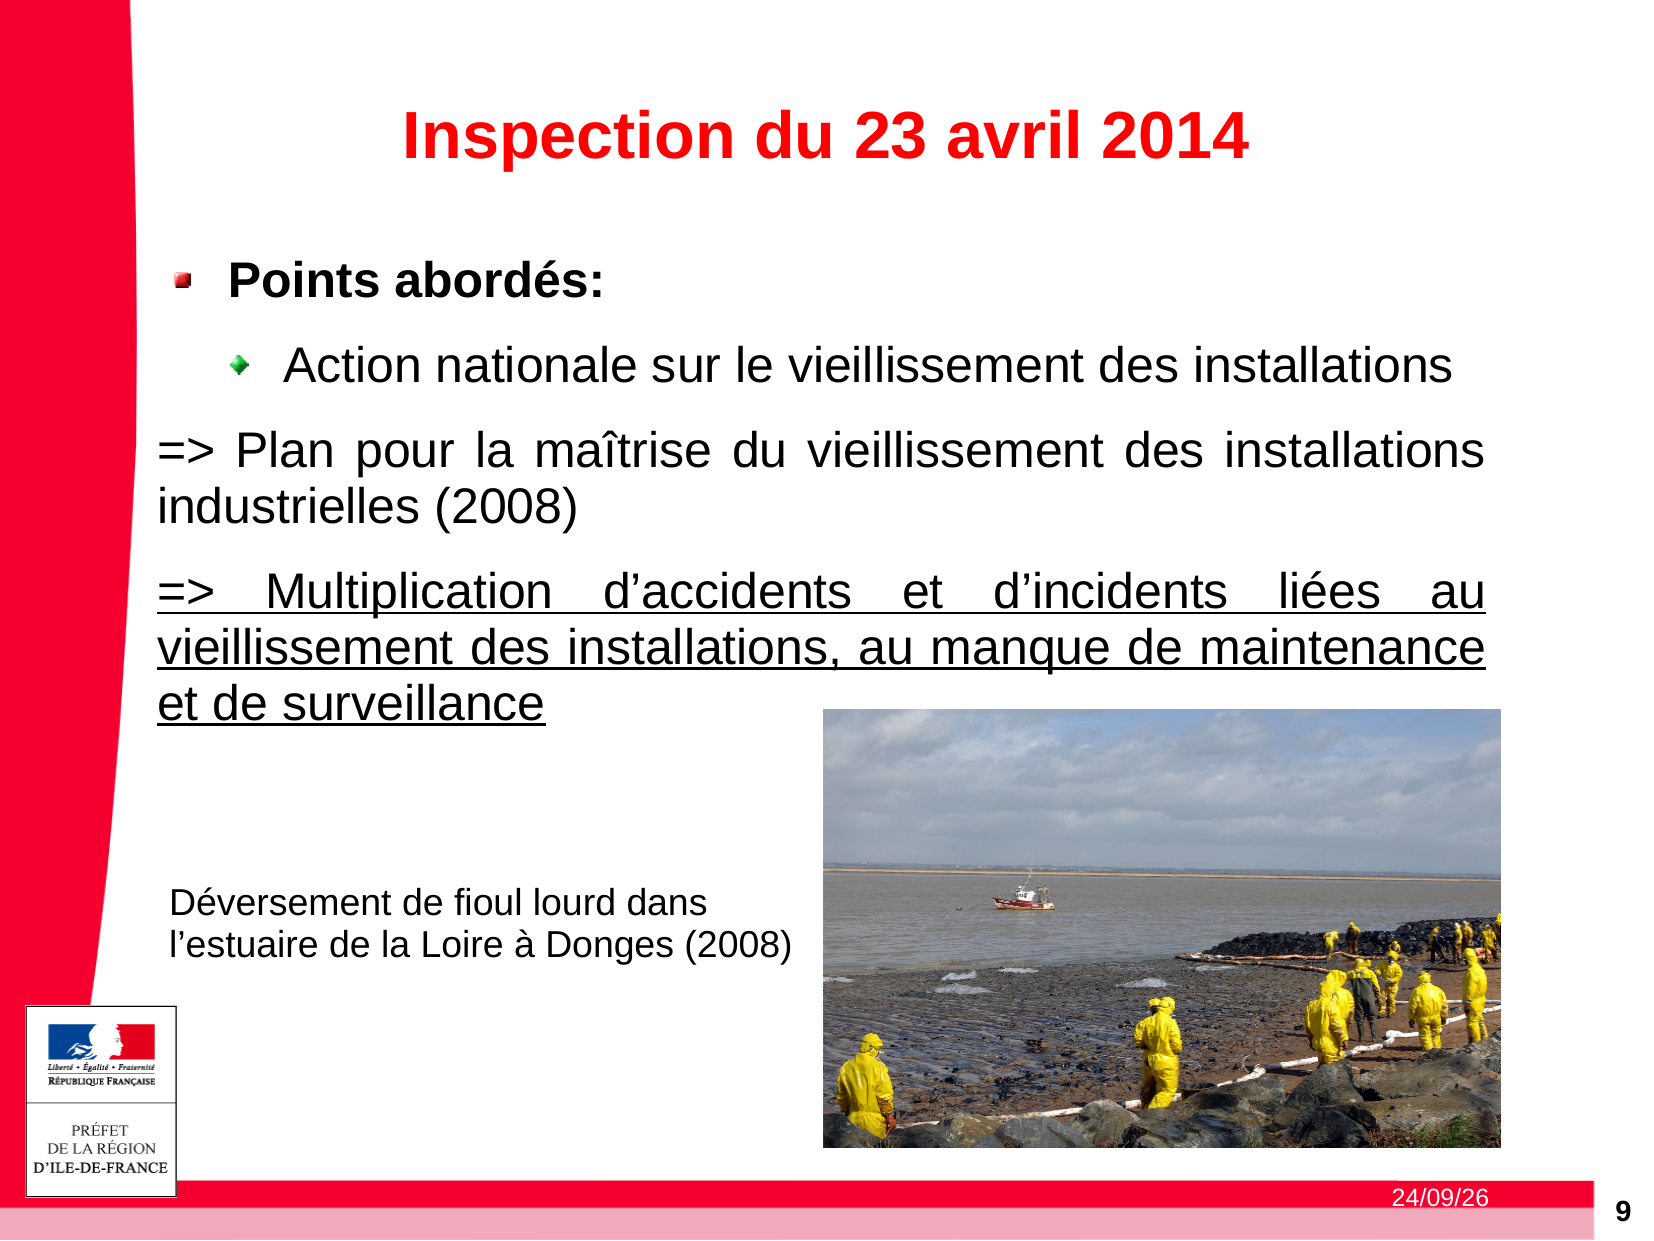

# Inspection du 23 avril 2014
Points abordés:
Action nationale sur le vieillissement des installations
=> Plan pour la maîtrise du vieillissement des installations industrielles (2008)
=> Multiplication d’accidents et d’incidents liées au vieillissement des installations, au manque de maintenance et de surveillance
Déversement de fioul lourd dans l’estuaire de la Loire à Donges (2008)
9